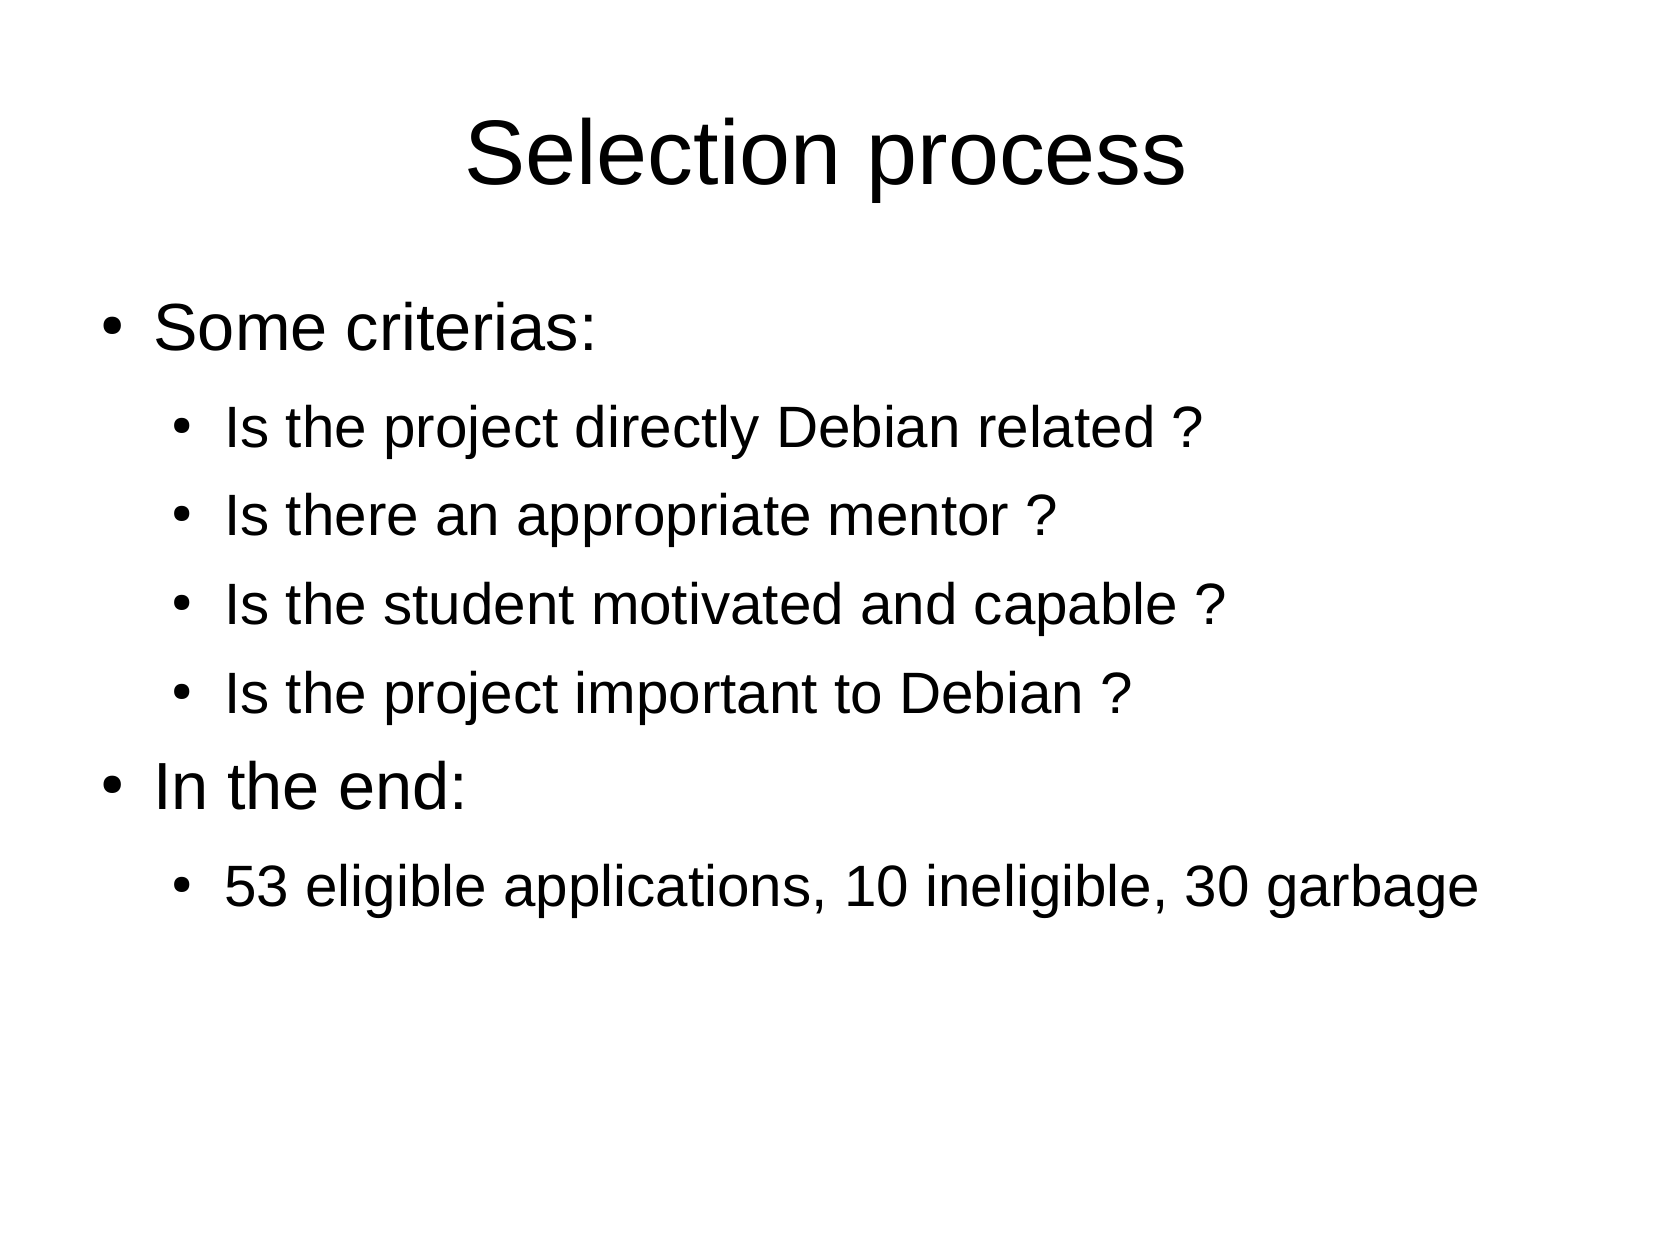

# Selection process
Some criterias:
Is the project directly Debian related ?
Is there an appropriate mentor ?
Is the student motivated and capable ?
Is the project important to Debian ?
In the end:
53 eligible applications, 10 ineligible, 30 garbage